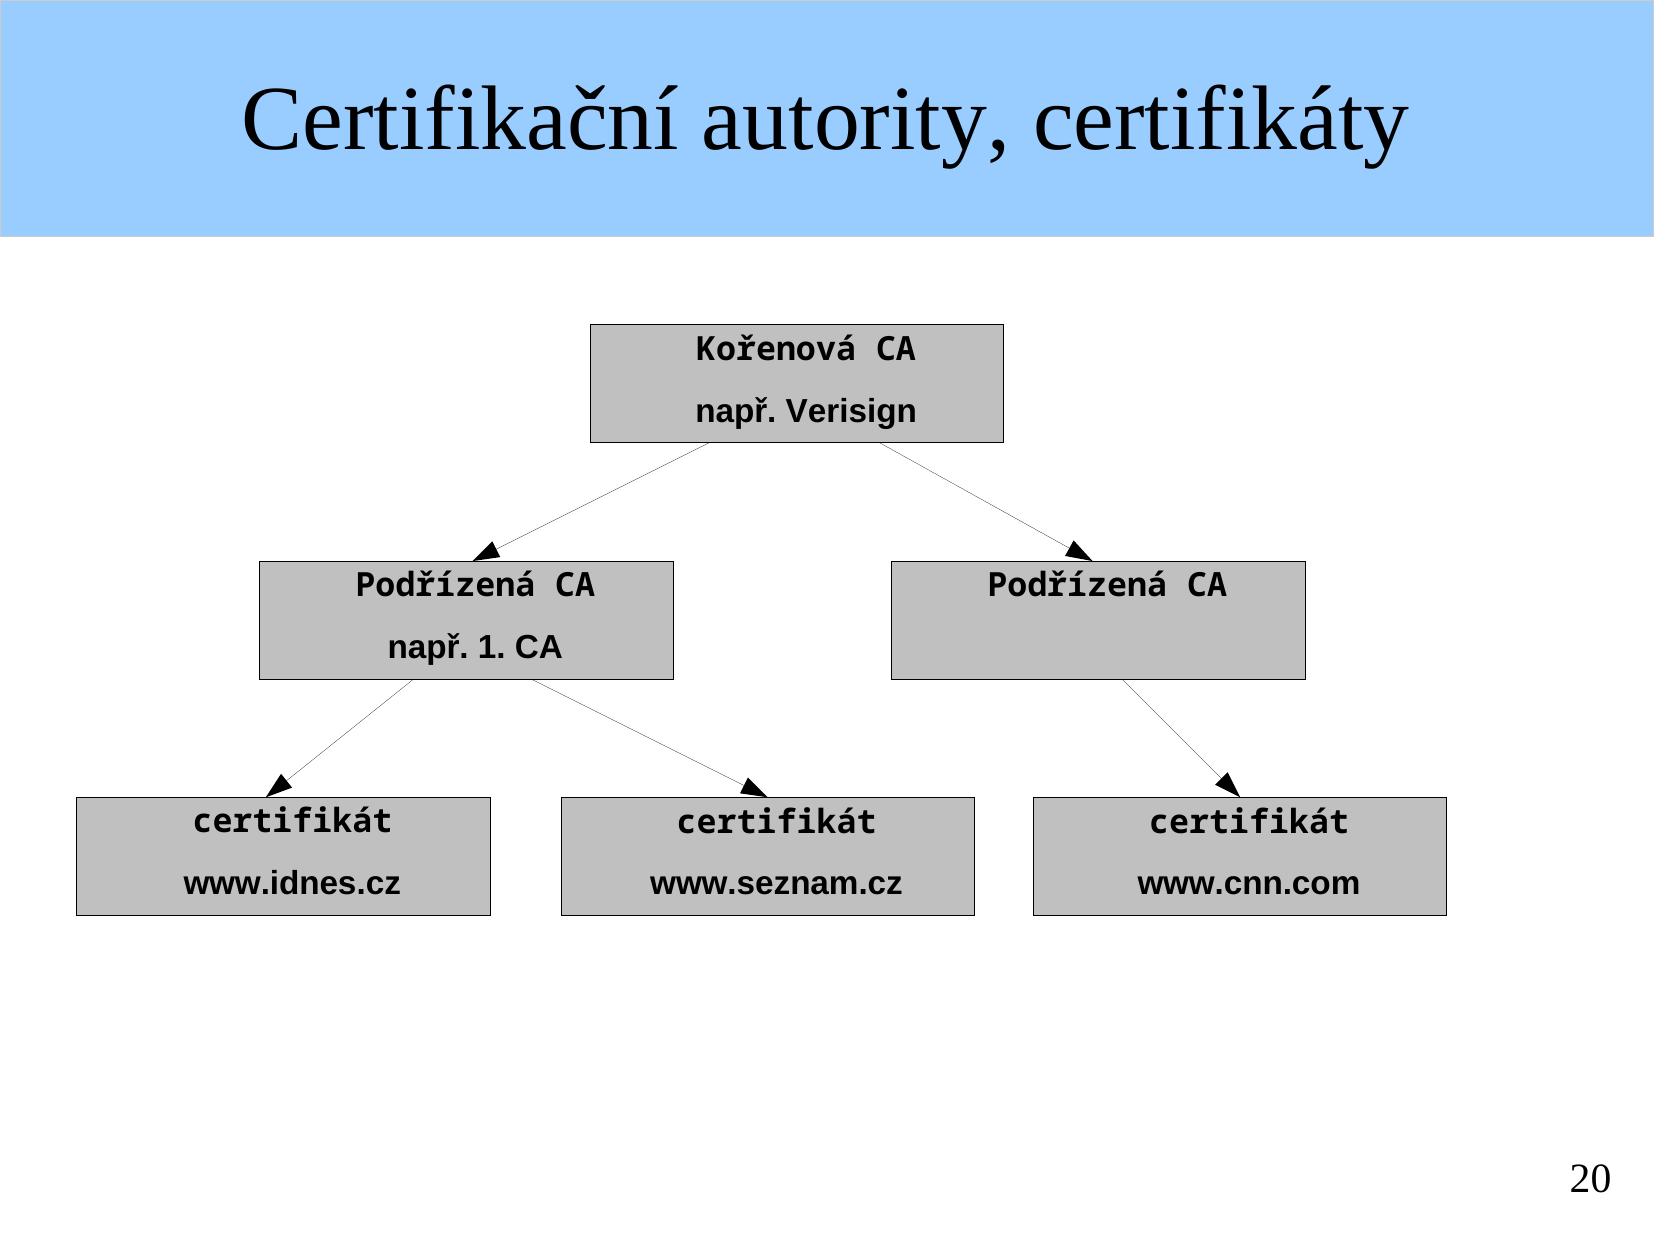

# Certifikační autority, certifikáty
Kořenová CA
např. Verisign
Podřízená CA
např. 1. CA
Podřízená CA
certifikát
www.idnes.cz
certifikát
www.seznam.cz
certifikát
www.cnn.com